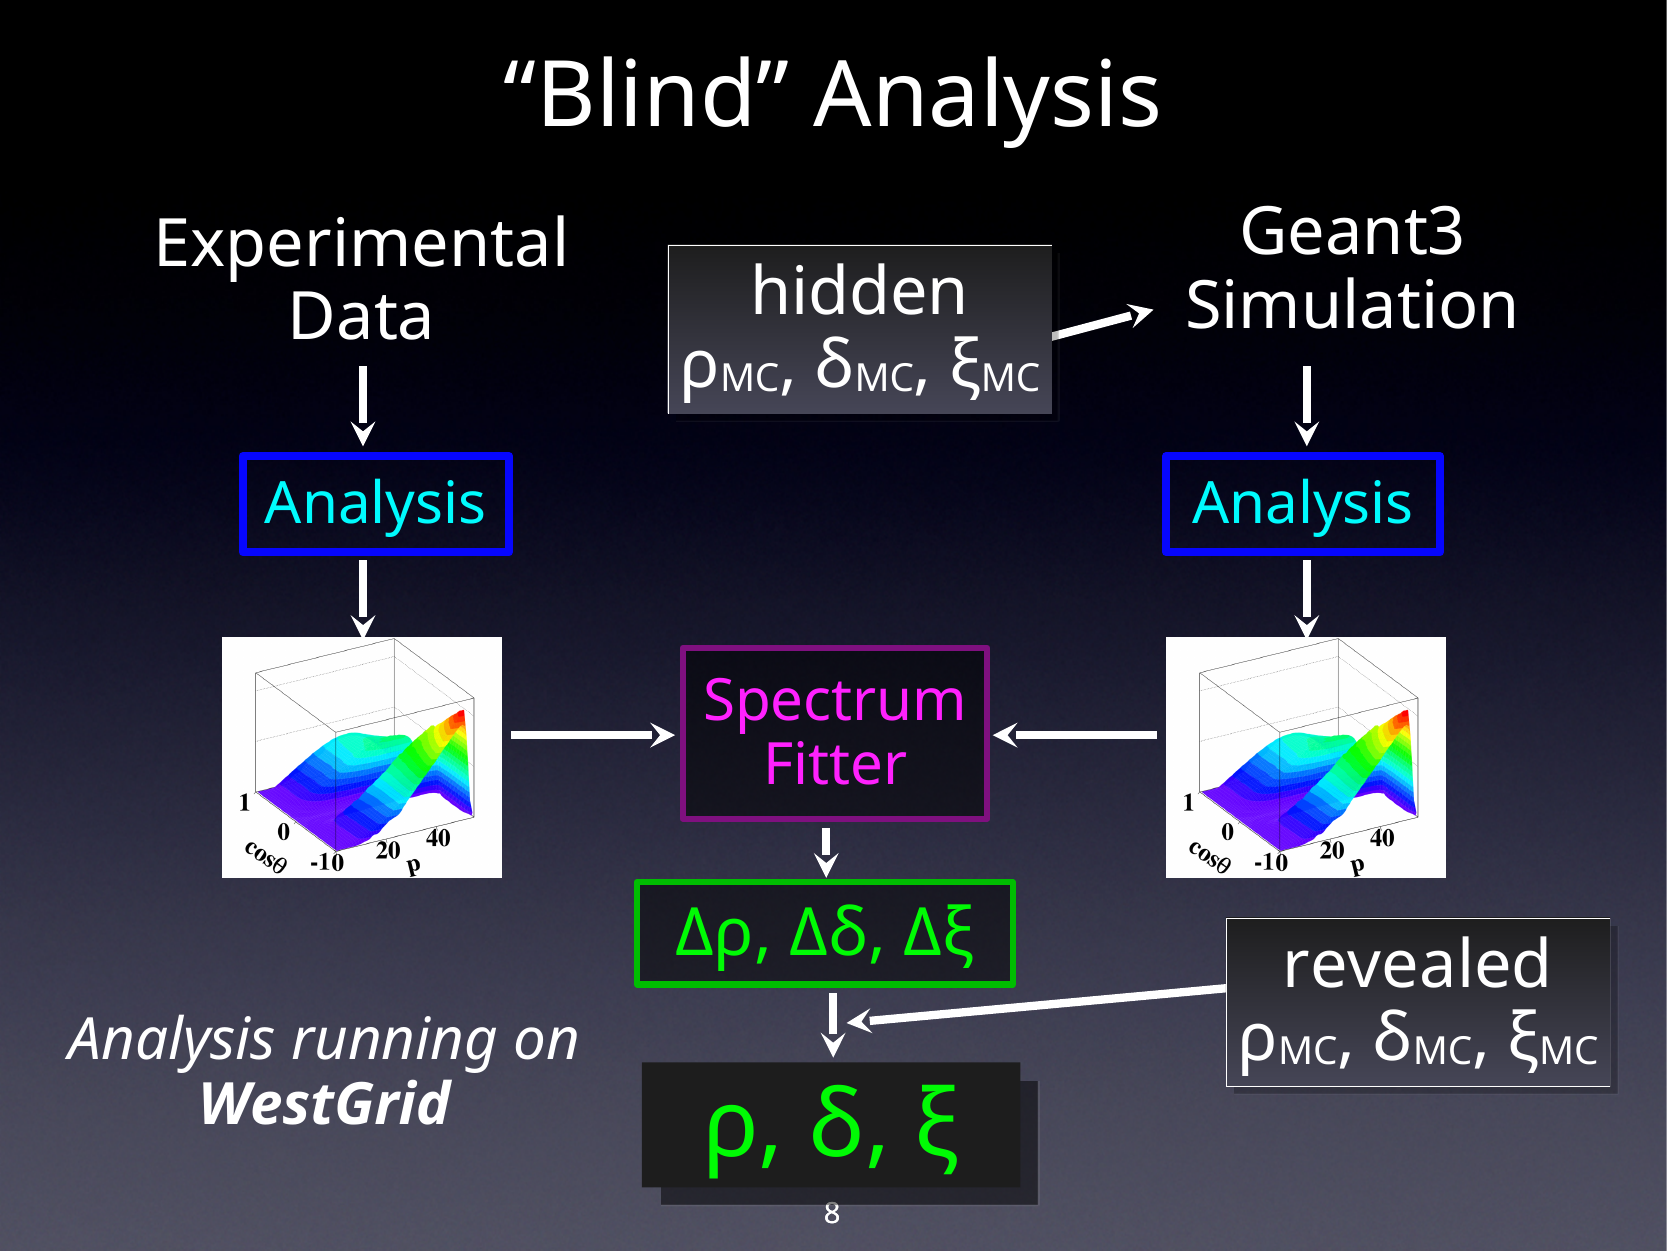

# “Blind” Analysis
Geant3
Simulation
Experimental
Data
hidden
ρMC, δMC, ξMC
Analysis
Analysis
Spectrum
Fitter
Δρ, Δδ, Δξ
revealed
ρMC, δMC, ξMC
Analysis running on
WestGrid
ρ, δ, ξ